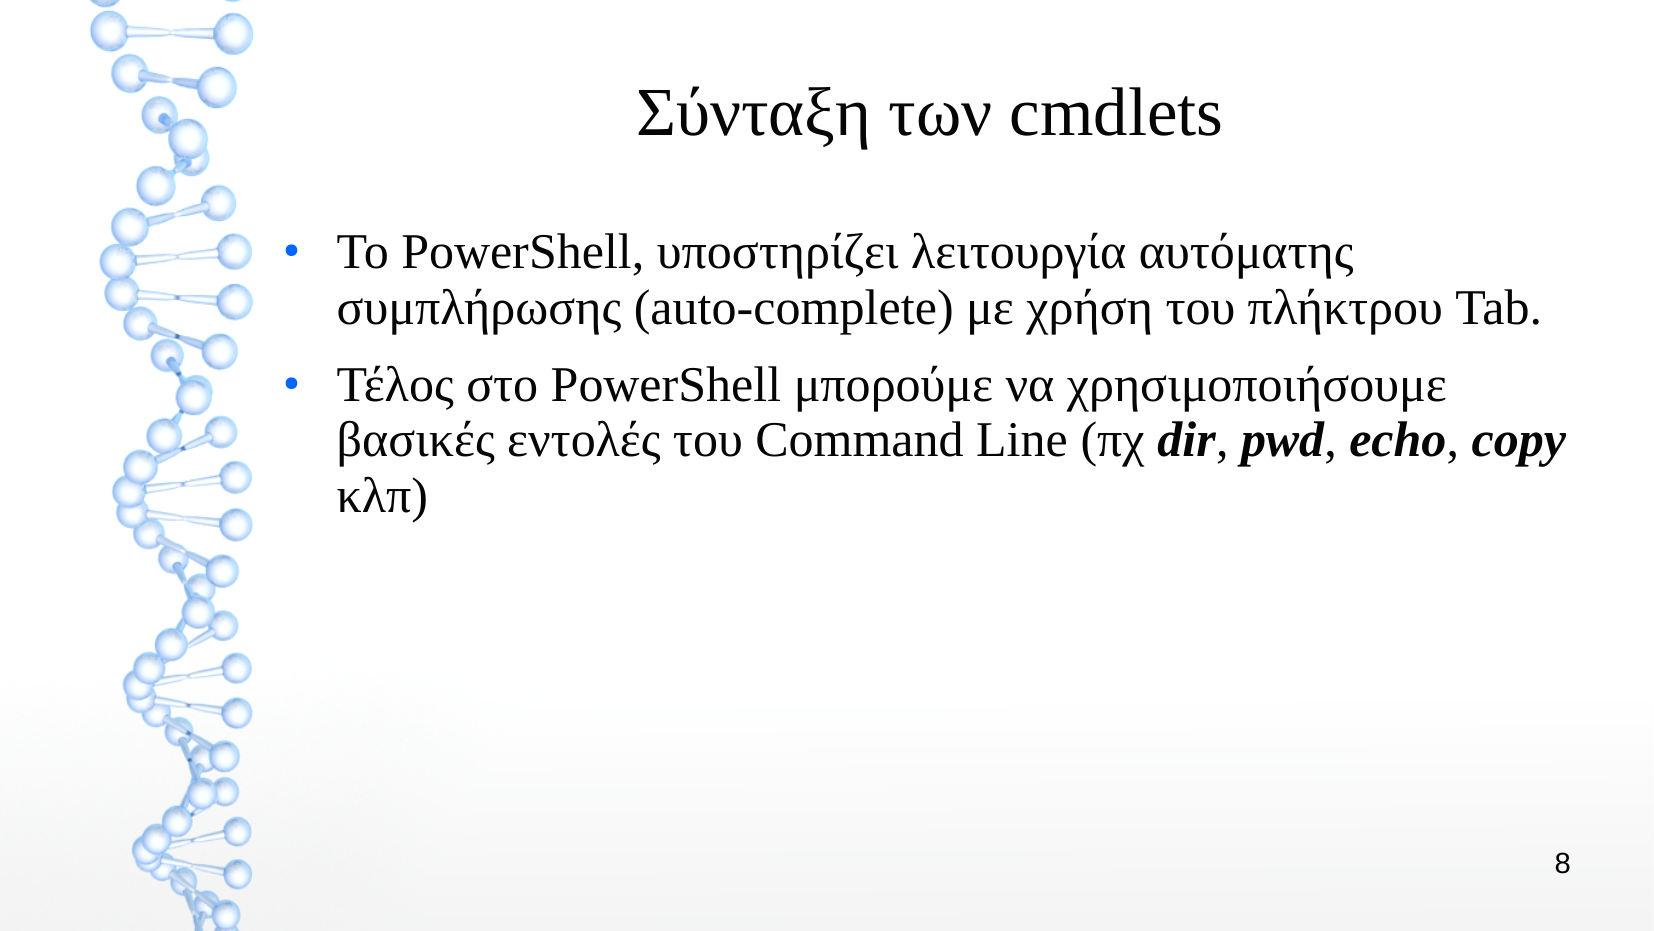

# Σύνταξη των cmdlets
To PowerShell, υποστηρίζει λειτουργία αυτόματης συμπλήρωσης (auto-complete) με χρήση του πλήκτρου Tab.
Τέλος στο PowerShell μπορούμε να χρησιμοποιήσουμε βασικές εντολές του Command Line (πχ dir, pwd, echo, copy κλπ)
8